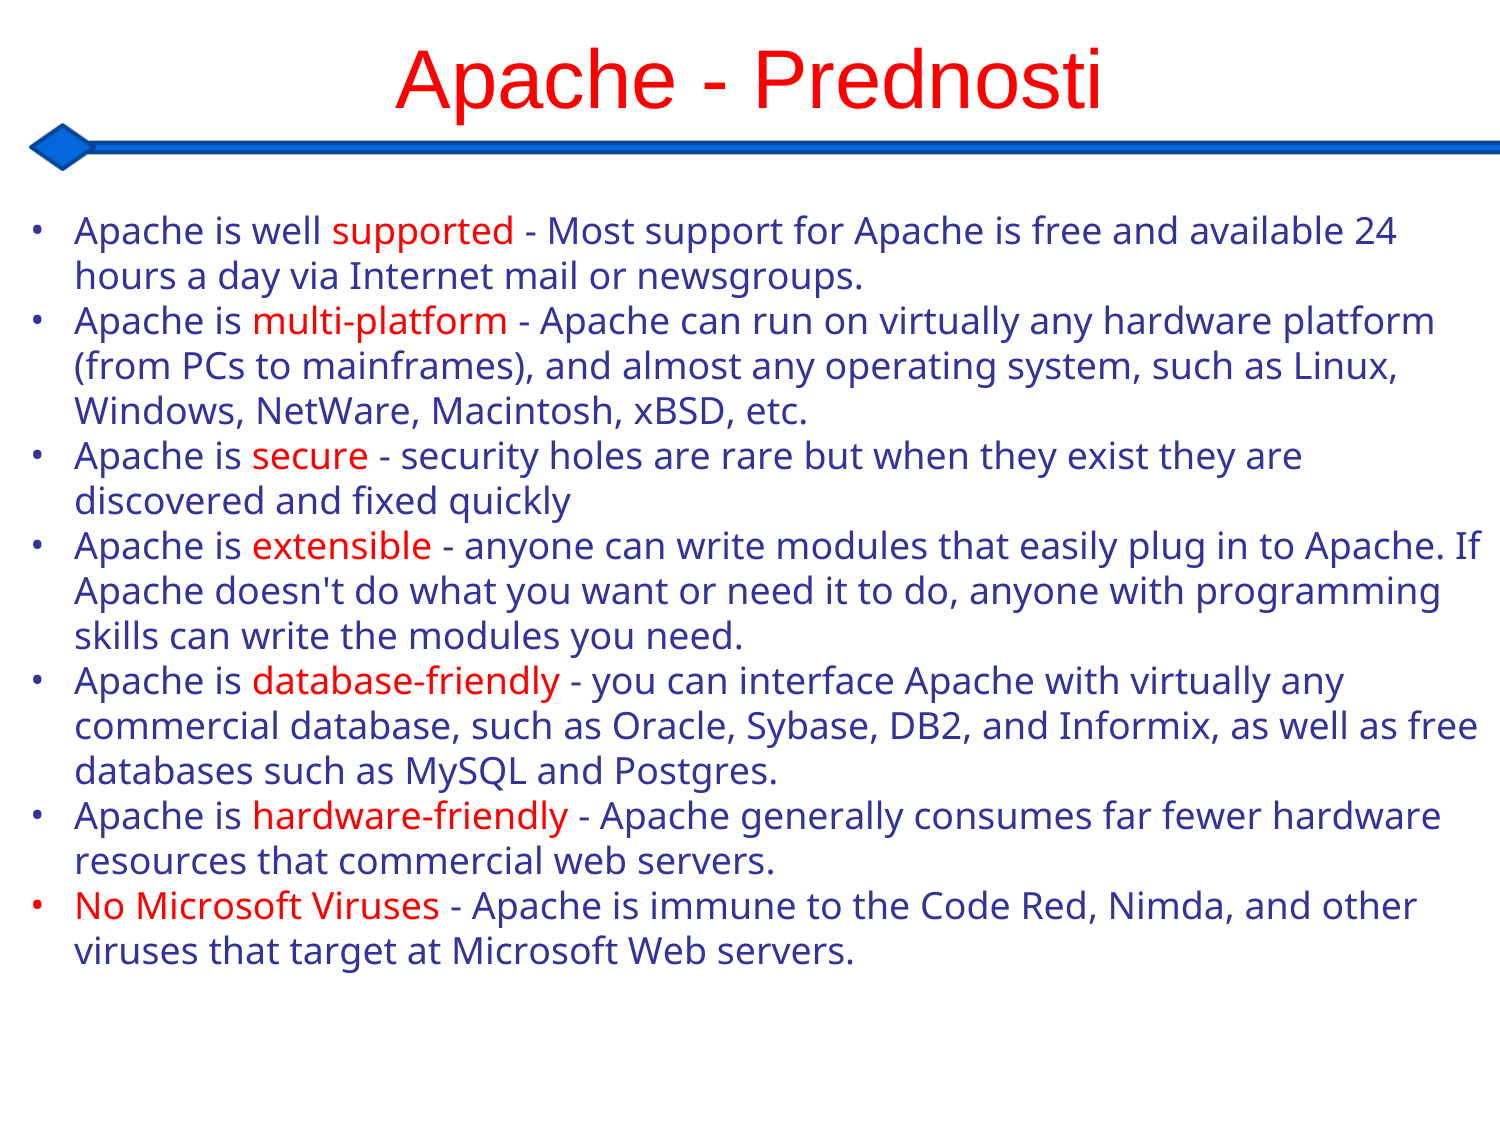

# Apache - Prednosti
Apache is well supported - Most support for Apache is free and available 24 hours a day via Internet mail or newsgroups.
Apache is multi-platform - Apache can run on virtually any hardware platform (from PCs to mainframes), and almost any operating system, such as Linux, Windows, NetWare, Macintosh, xBSD, etc.
Apache is secure - security holes are rare but when they exist they are discovered and fixed quickly
Apache is extensible - anyone can write modules that easily plug in to Apache. If Apache doesn't do what you want or need it to do, anyone with programming skills can write the modules you need.
Apache is database-friendly - you can interface Apache with virtually any commercial database, such as Oracle, Sybase, DB2, and Informix, as well as free databases such as MySQL and Postgres.
Apache is hardware-friendly - Apache generally consumes far fewer hardware resources that commercial web servers.
No Microsoft Viruses - Apache is immune to the Code Red, Nimda, and other viruses that target at Microsoft Web servers.